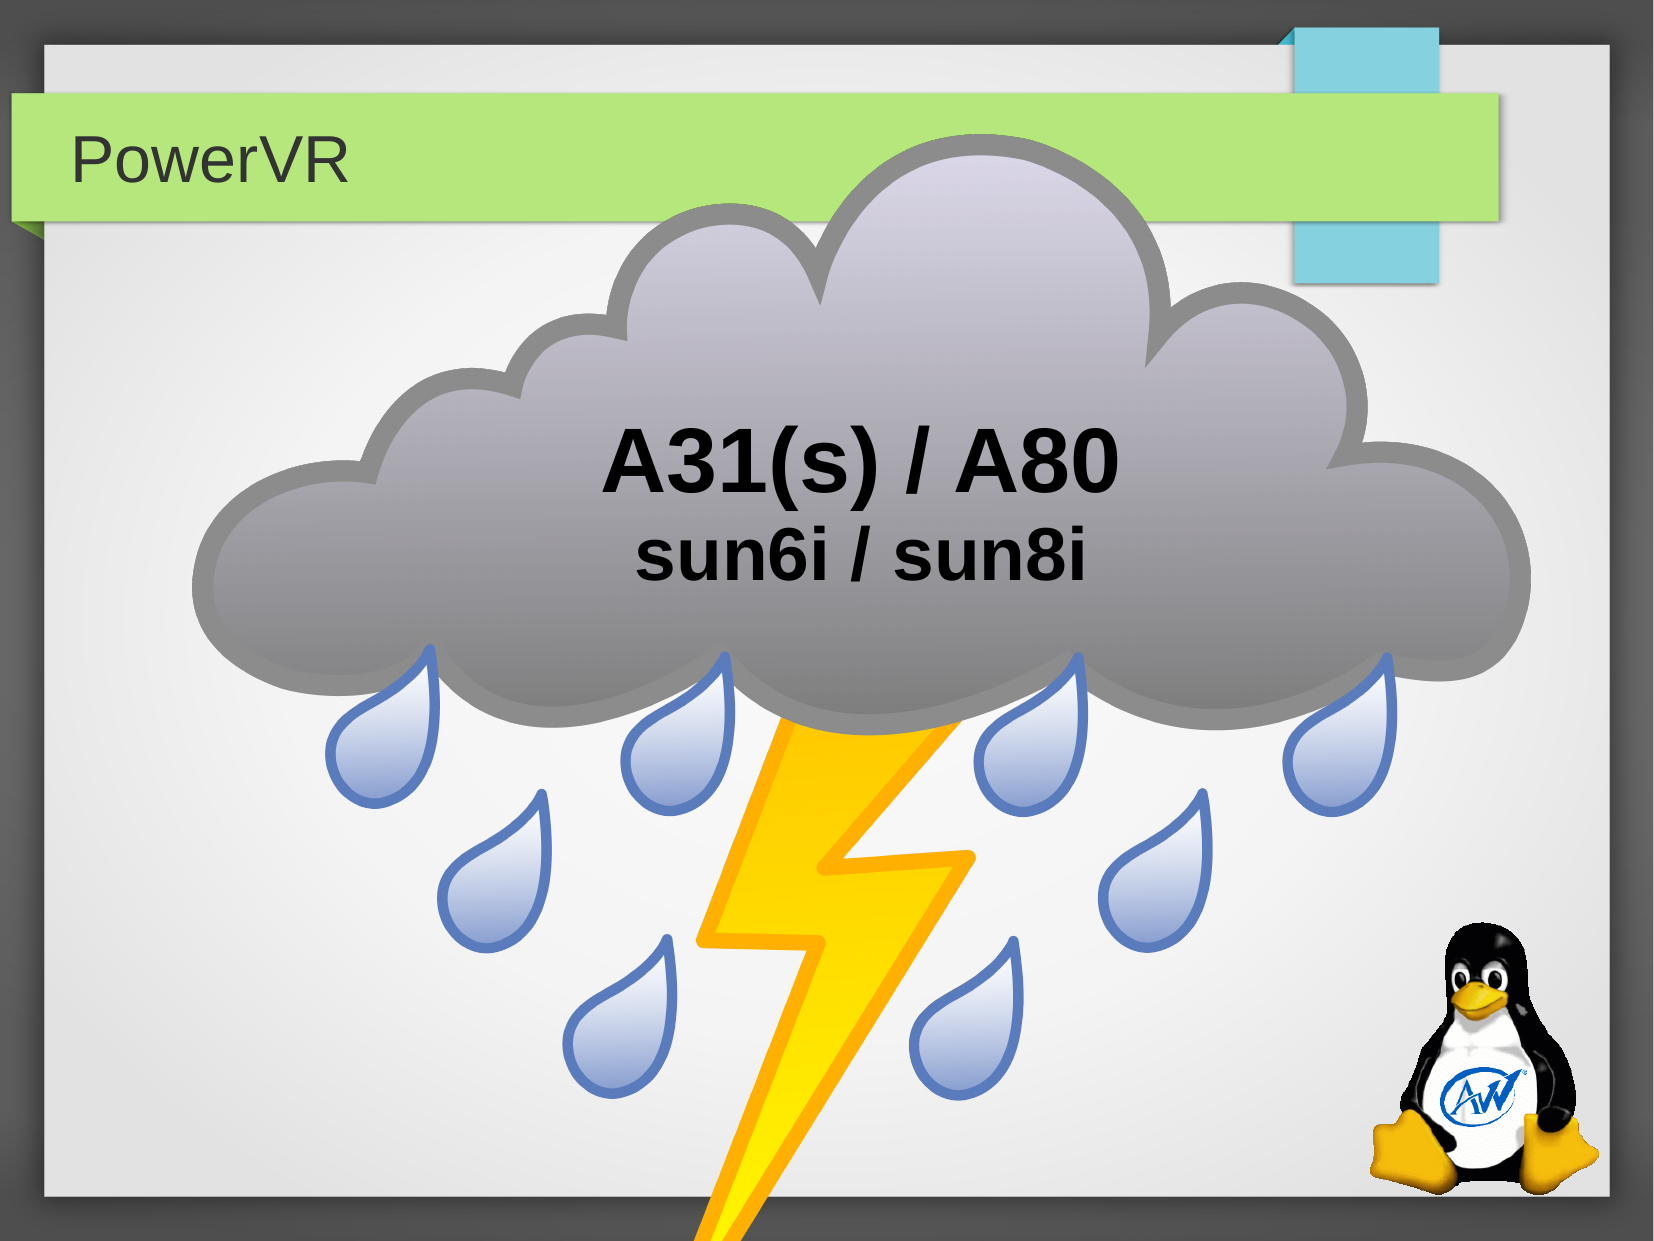

# PowerVR
A31(s) / A80
sun6i / sun8i